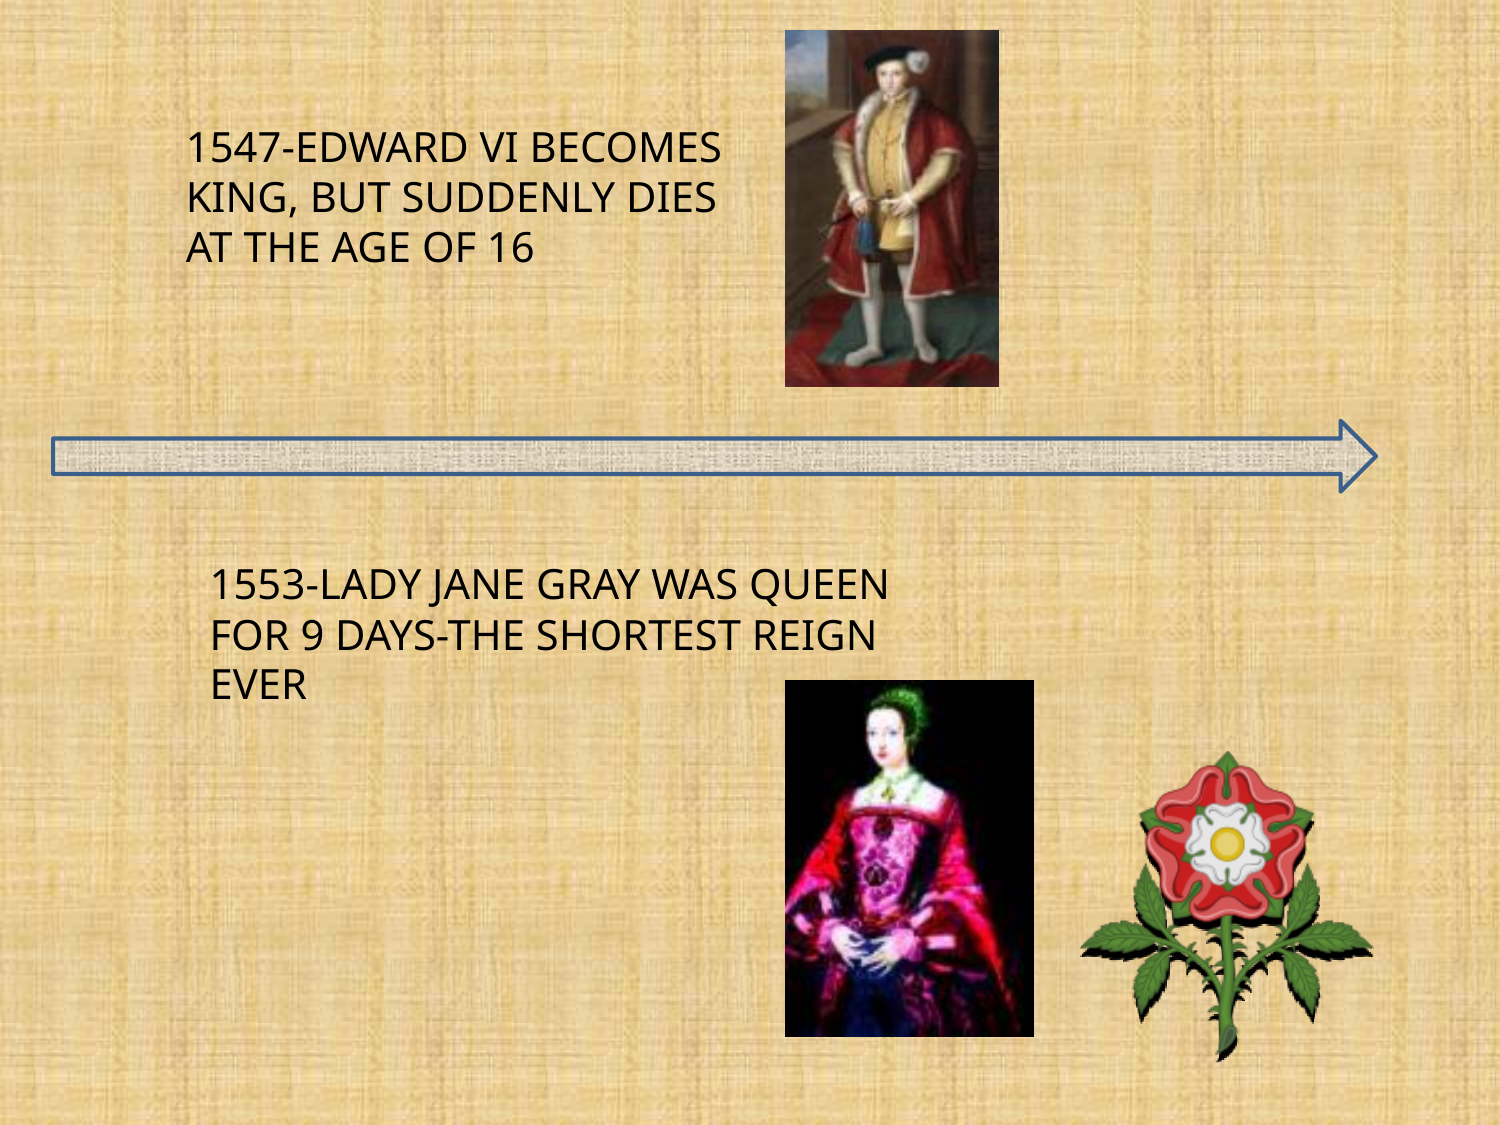

1547-EDWARD VI BECOMES KING, BUT SUDDENLY DIES AT THE AGE OF 16
1553-LADY JANE GRAY WAS QUEEN FOR 9 DAYS-THE SHORTEST REIGN EVER